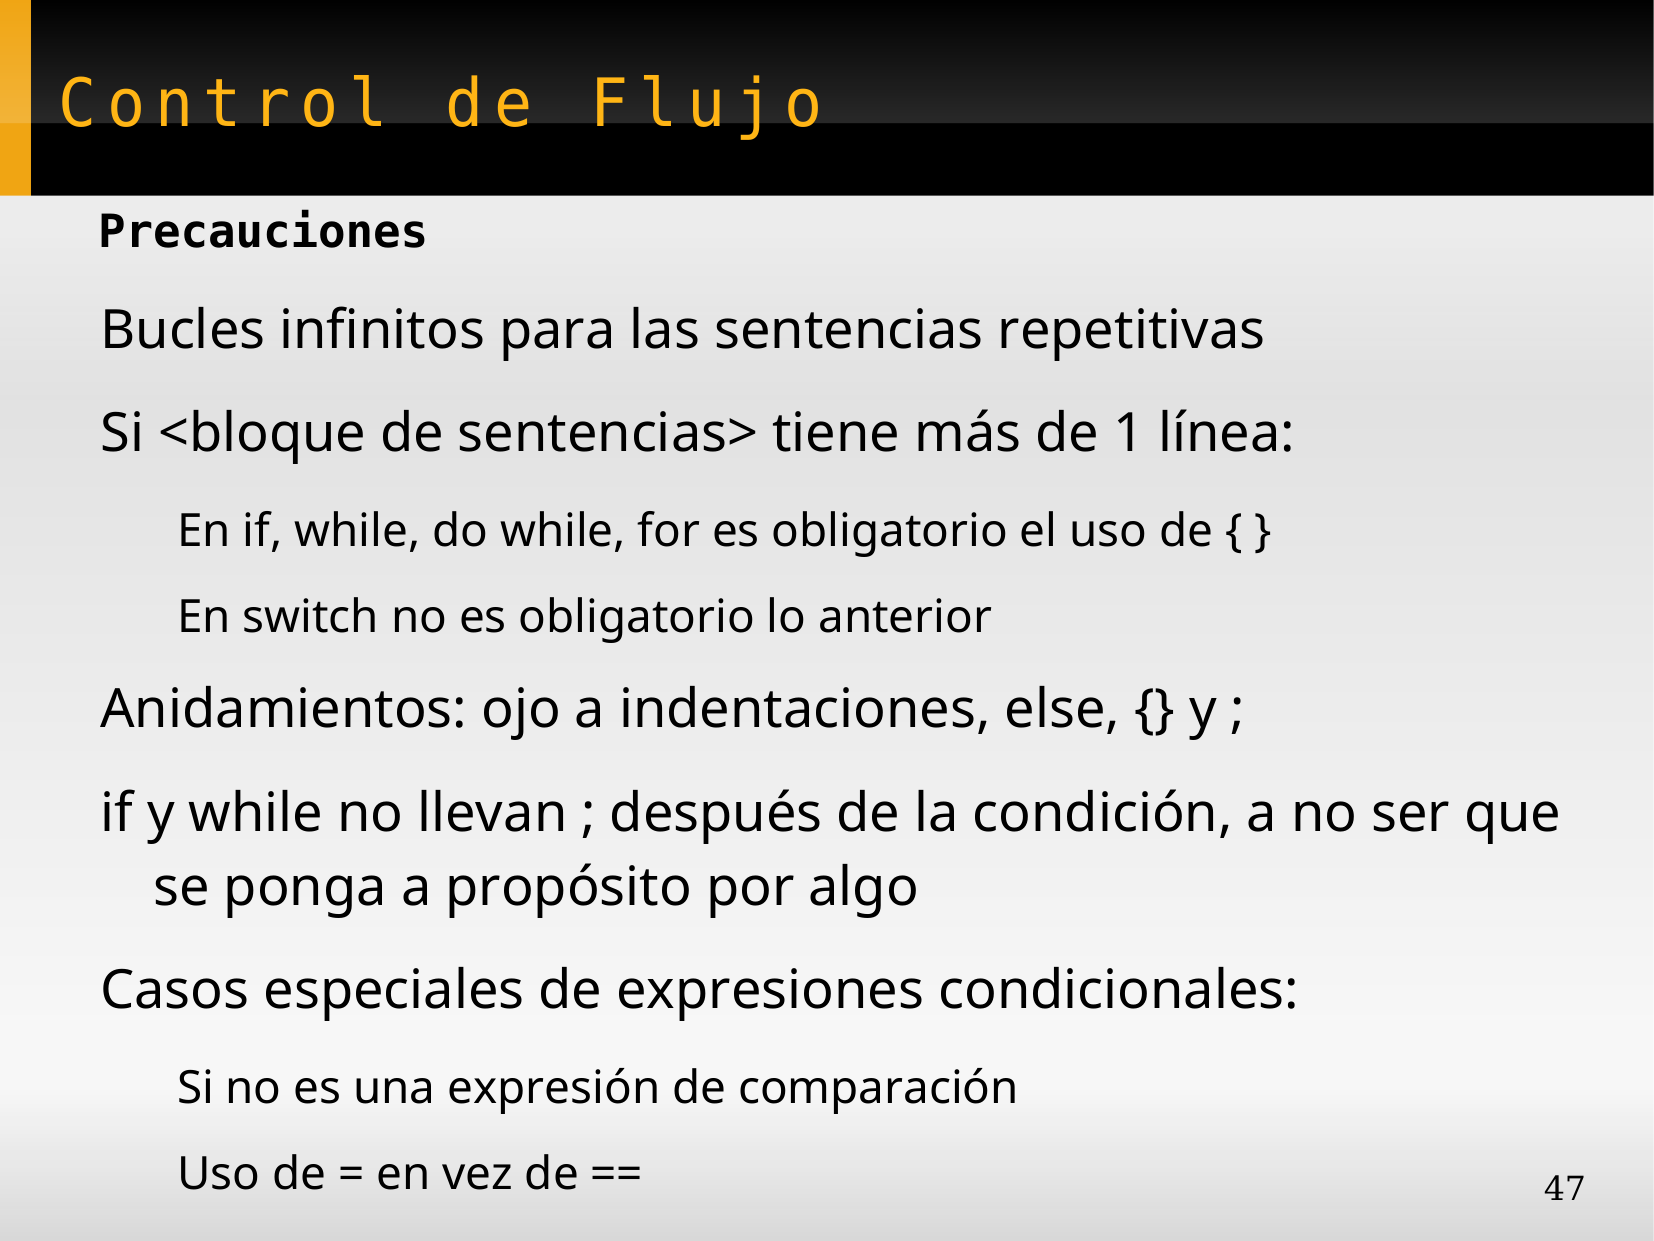

# Control de Flujo
Precauciones
Bucles infinitos para las sentencias repetitivas
Si <bloque de sentencias> tiene más de 1 línea:
En if, while, do while, for es obligatorio el uso de { }
En switch no es obligatorio lo anterior
Anidamientos: ojo a indentaciones, else, {} y ;
if y while no llevan ; después de la condición, a no ser que se ponga a propósito por algo
Casos especiales de expresiones condicionales:
Si no es una expresión de comparación
Uso de = en vez de ==
47